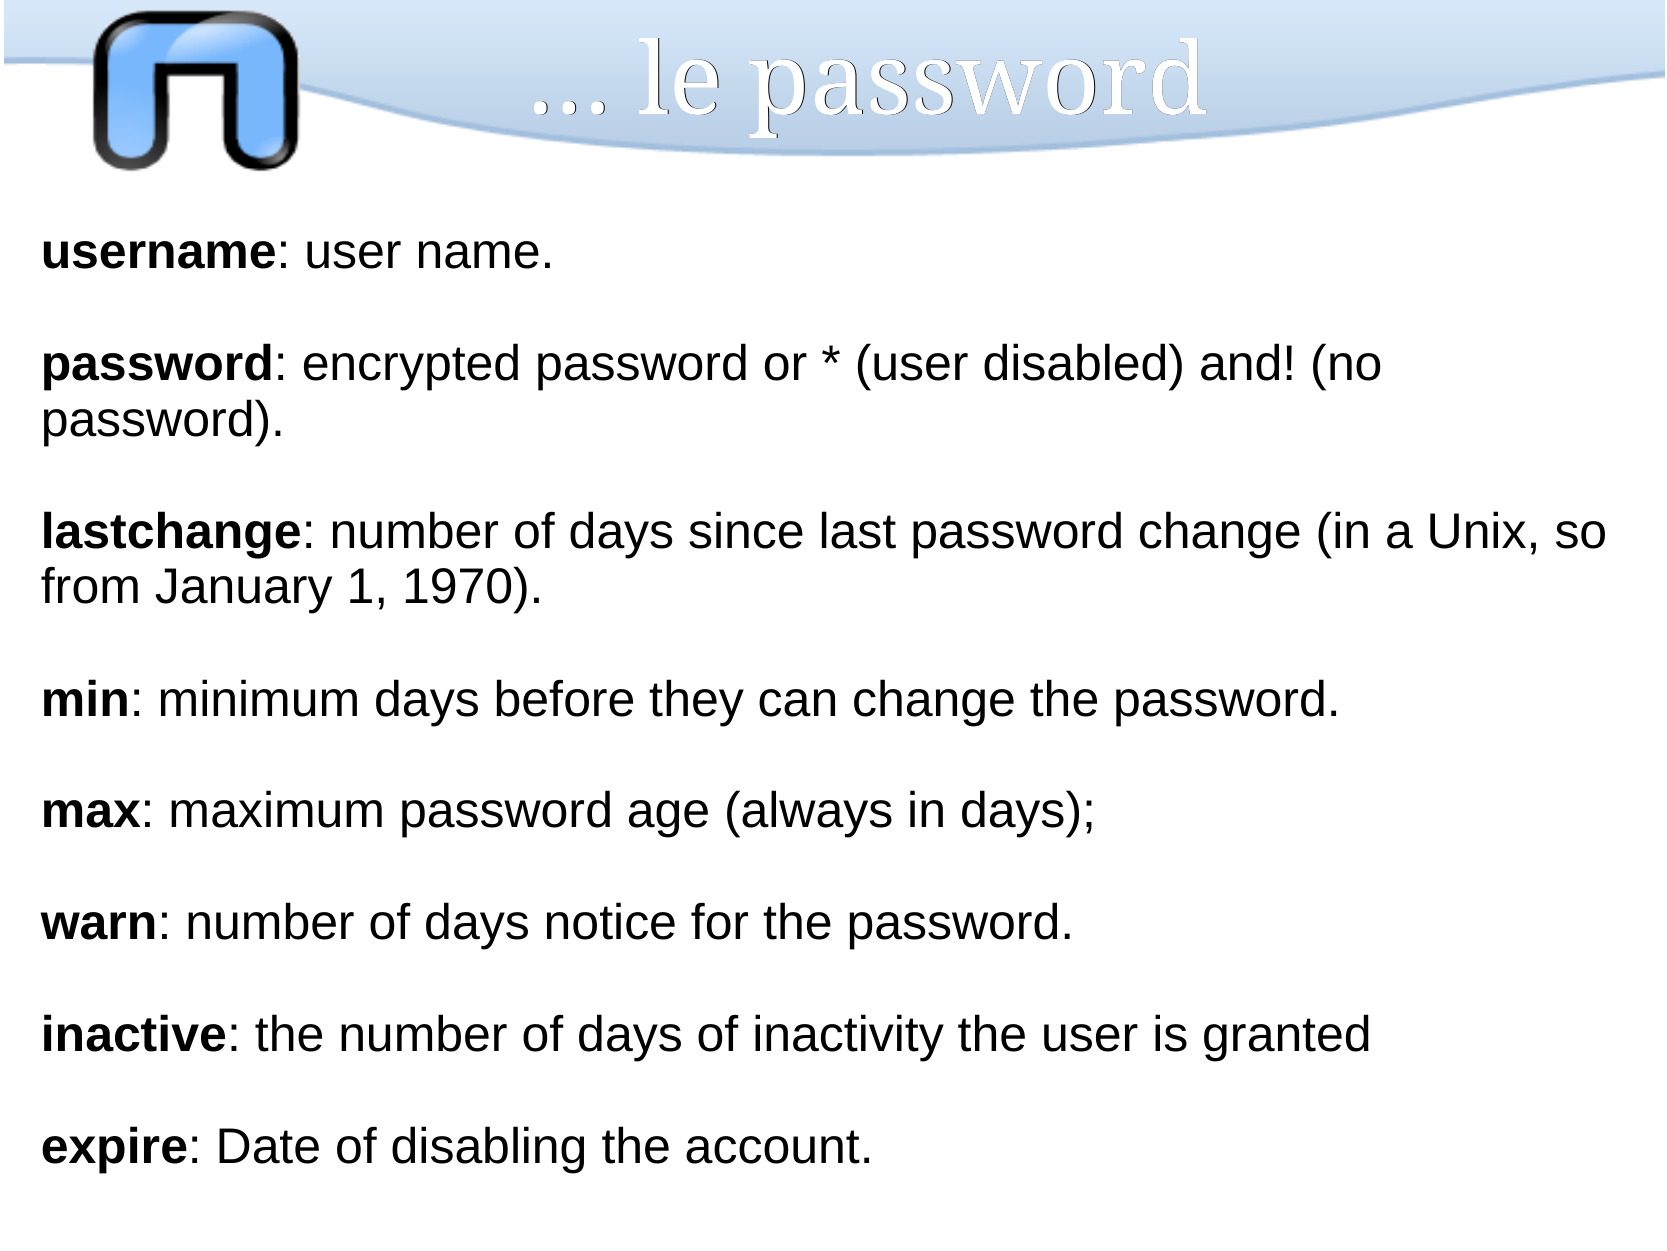

… le password
# username: user name.
password: encrypted password or * (user disabled) and! (no password).
lastchange: number of days since last password change (in a Unix, so from January 1, 1970).
min: minimum days before they can change the password.
max: maximum password age (always in days);
warn: number of days notice for the password.
inactive: the number of days of inactivity the user is granted
expire: Date of disabling the account.